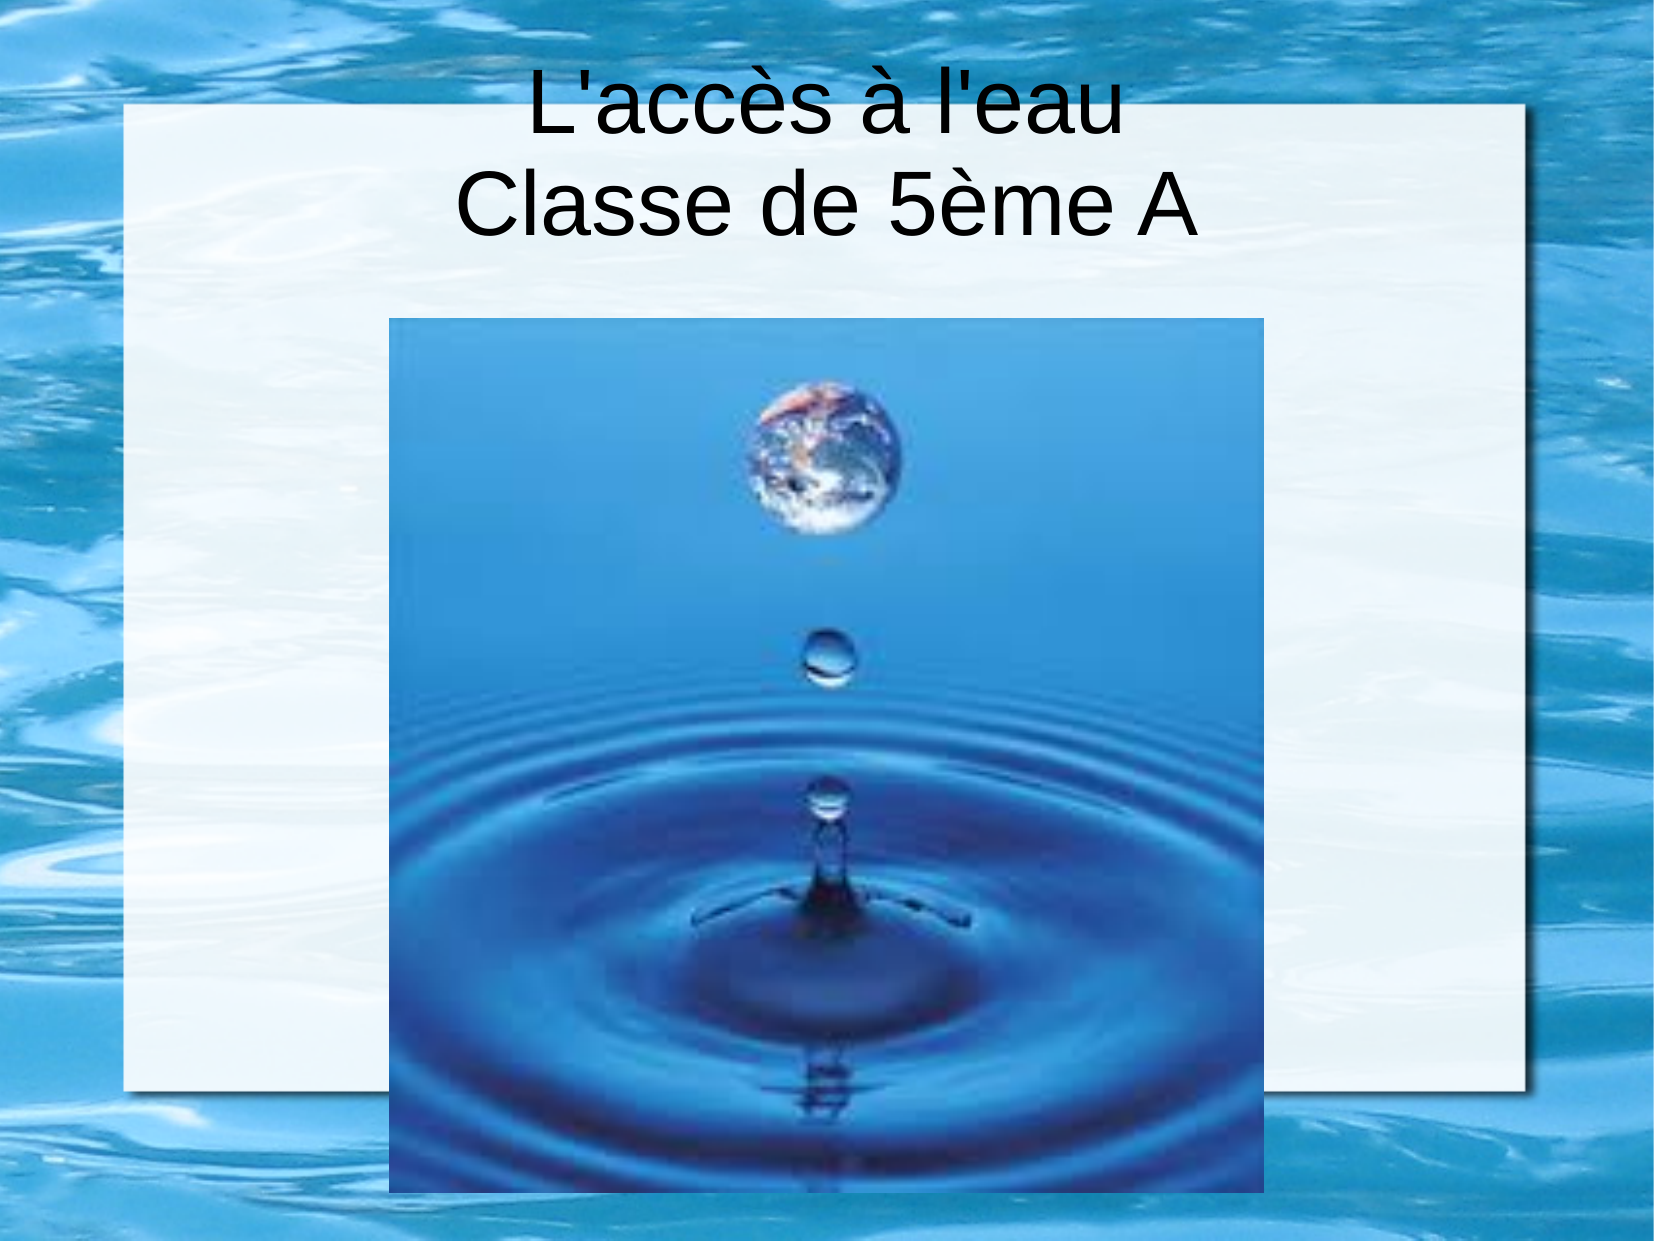

# L'accès à l'eau Classe de 5ème A